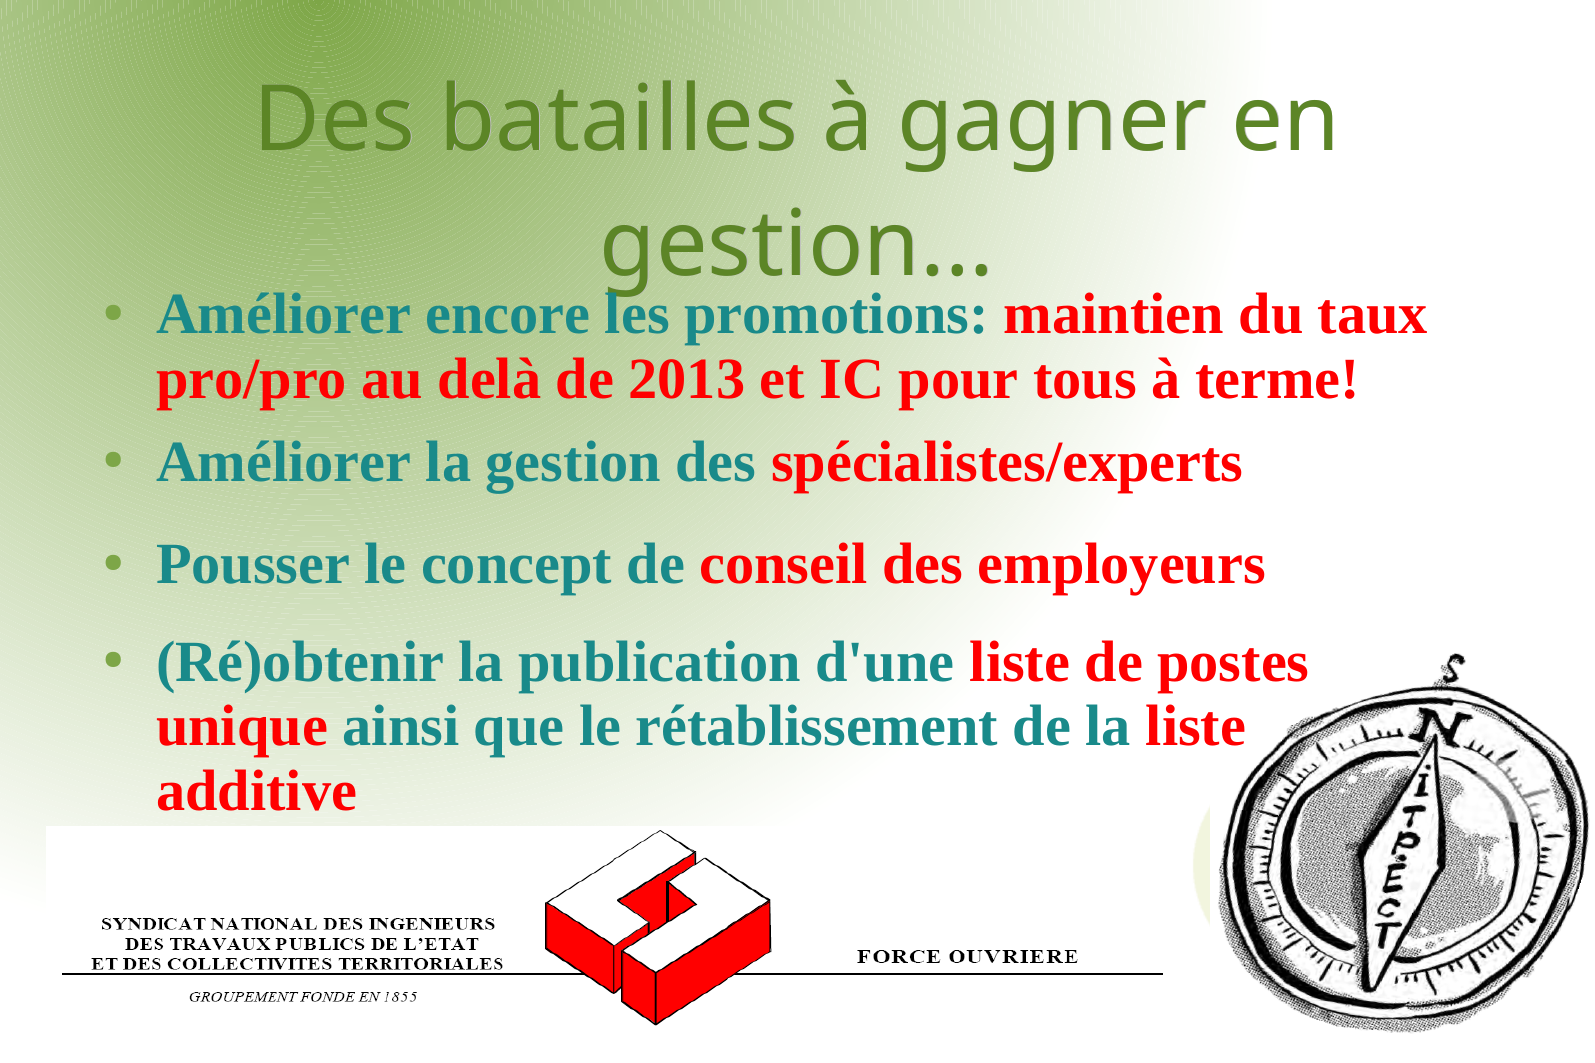

# Des batailles à gagner en gestion...
Améliorer encore les promotions: maintien du taux pro/pro au delà de 2013 et IC pour tous à terme!
Améliorer la gestion des spécialistes/experts
Pousser le concept de conseil des employeurs
(Ré)obtenir la publication d'une liste de postes unique ainsi que le rétablissement de la liste additive